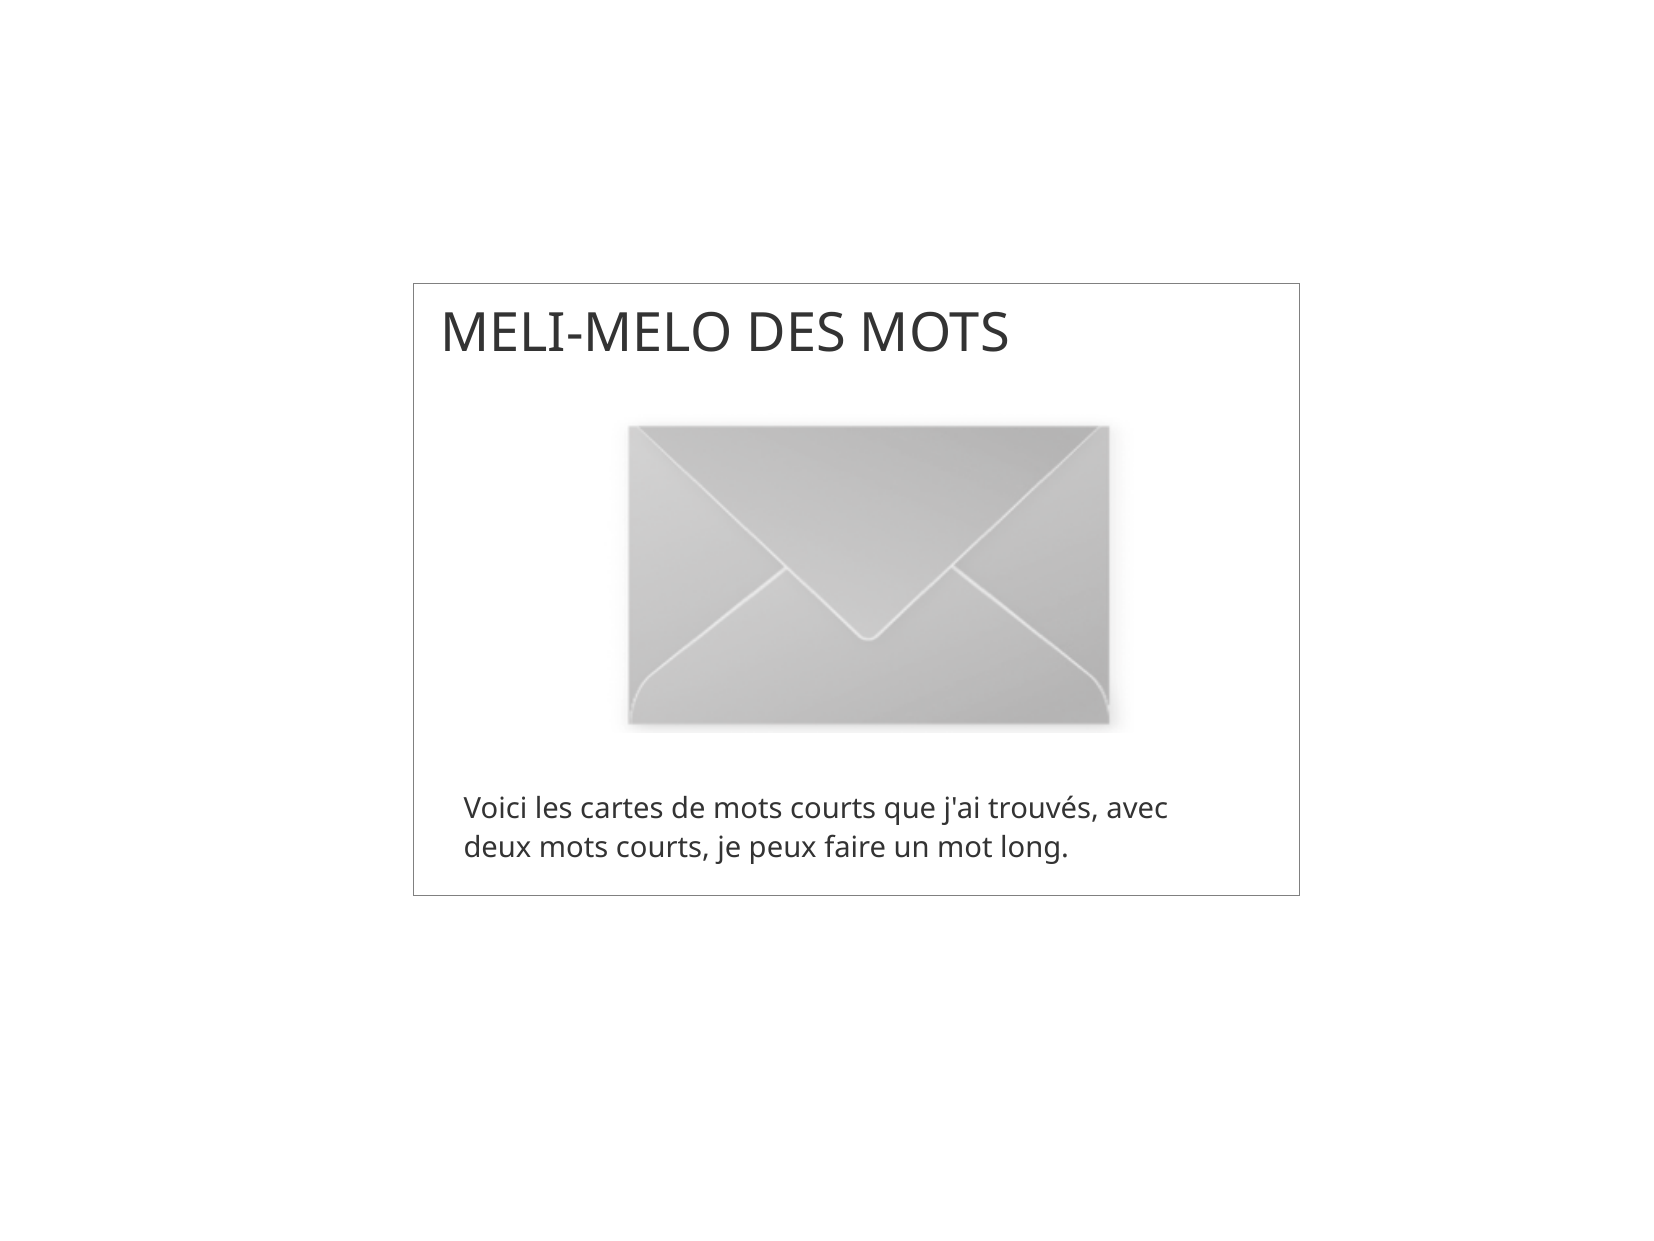

MELI-MELO DES MOTS
Voici les cartes de mots courts que j'ai trouvés, avec deux mots courts, je peux faire un mot long.